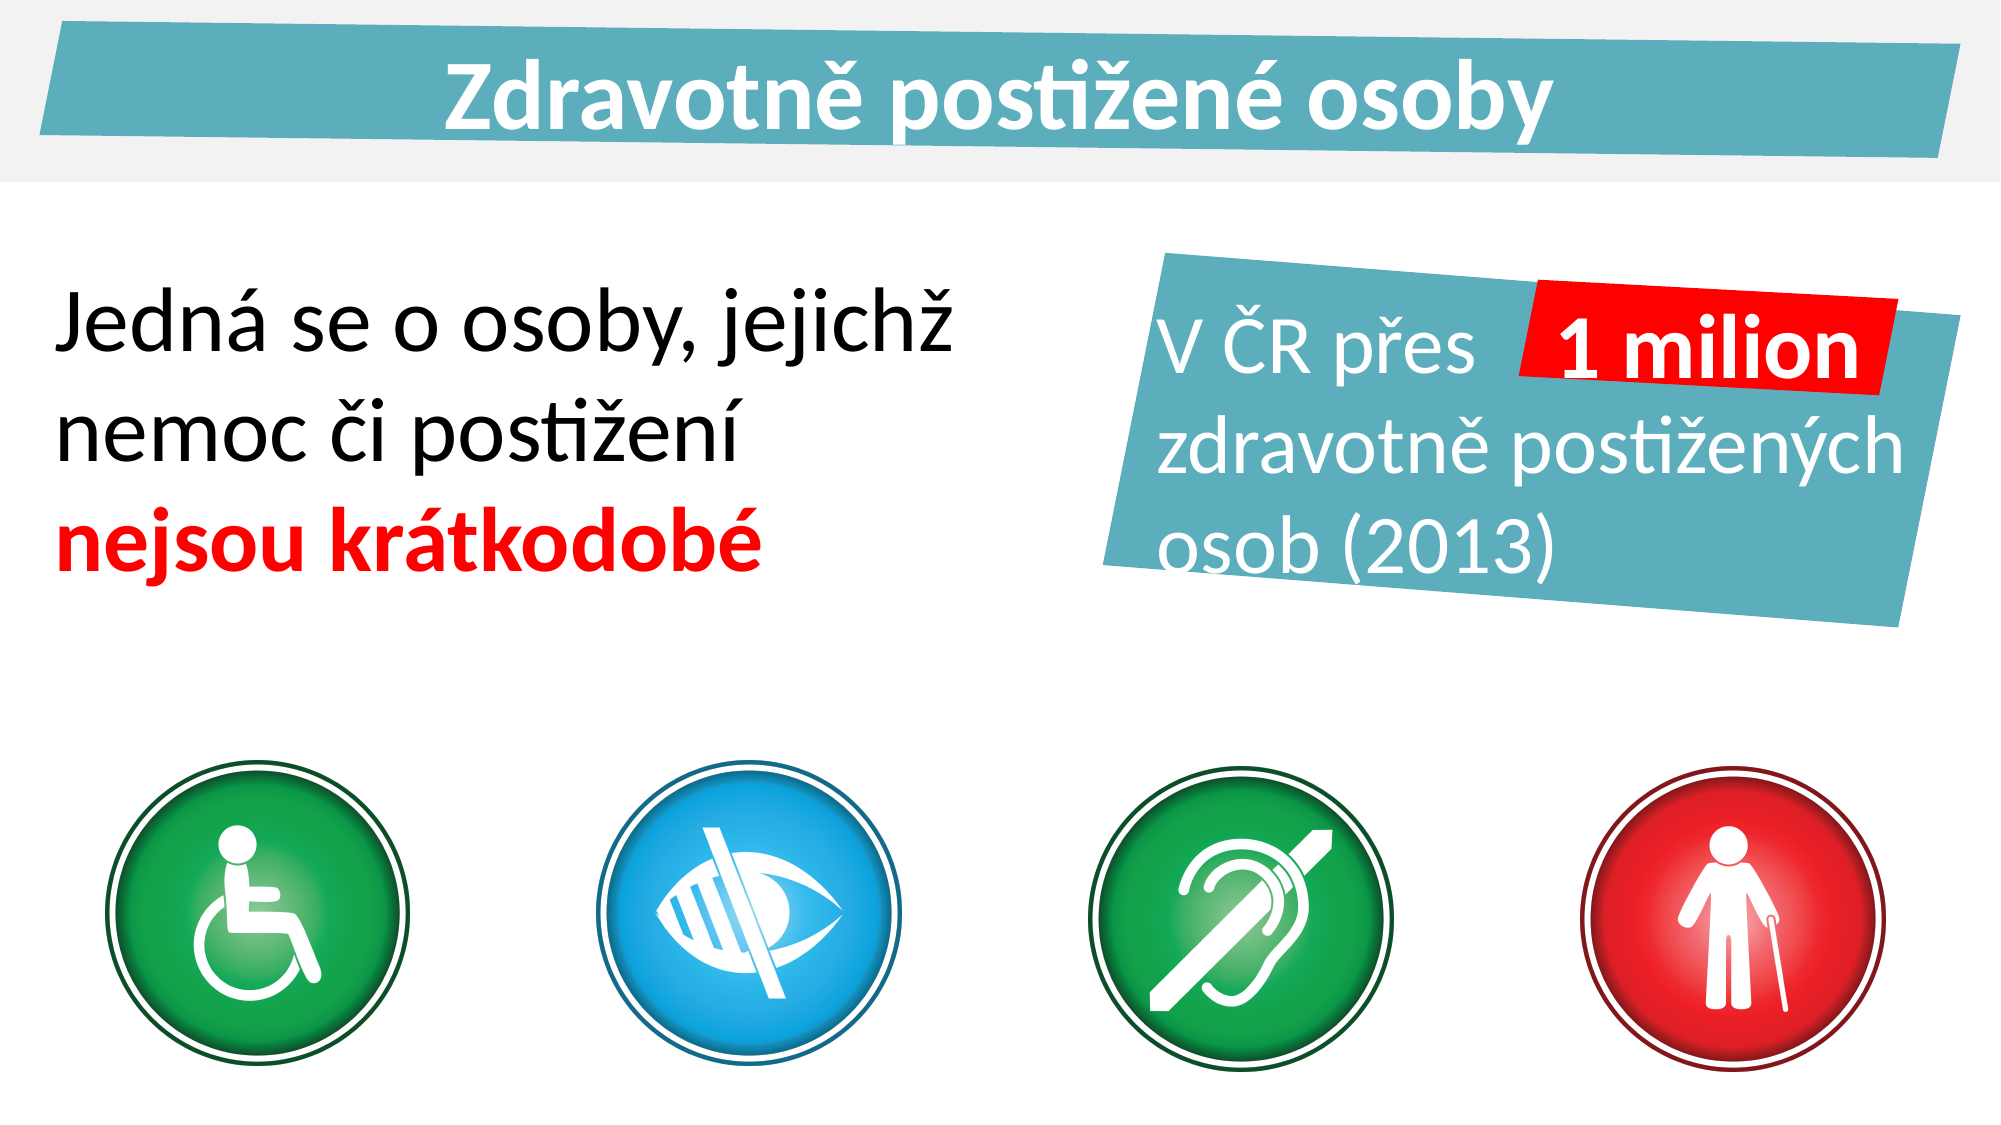

Zdravotně postižené osoby
Jedná se o osoby, jejichž nemoc či postižení
nejsou krátkodobé
V ČR přes
zdravotně postižených osob (2013)
1 milion